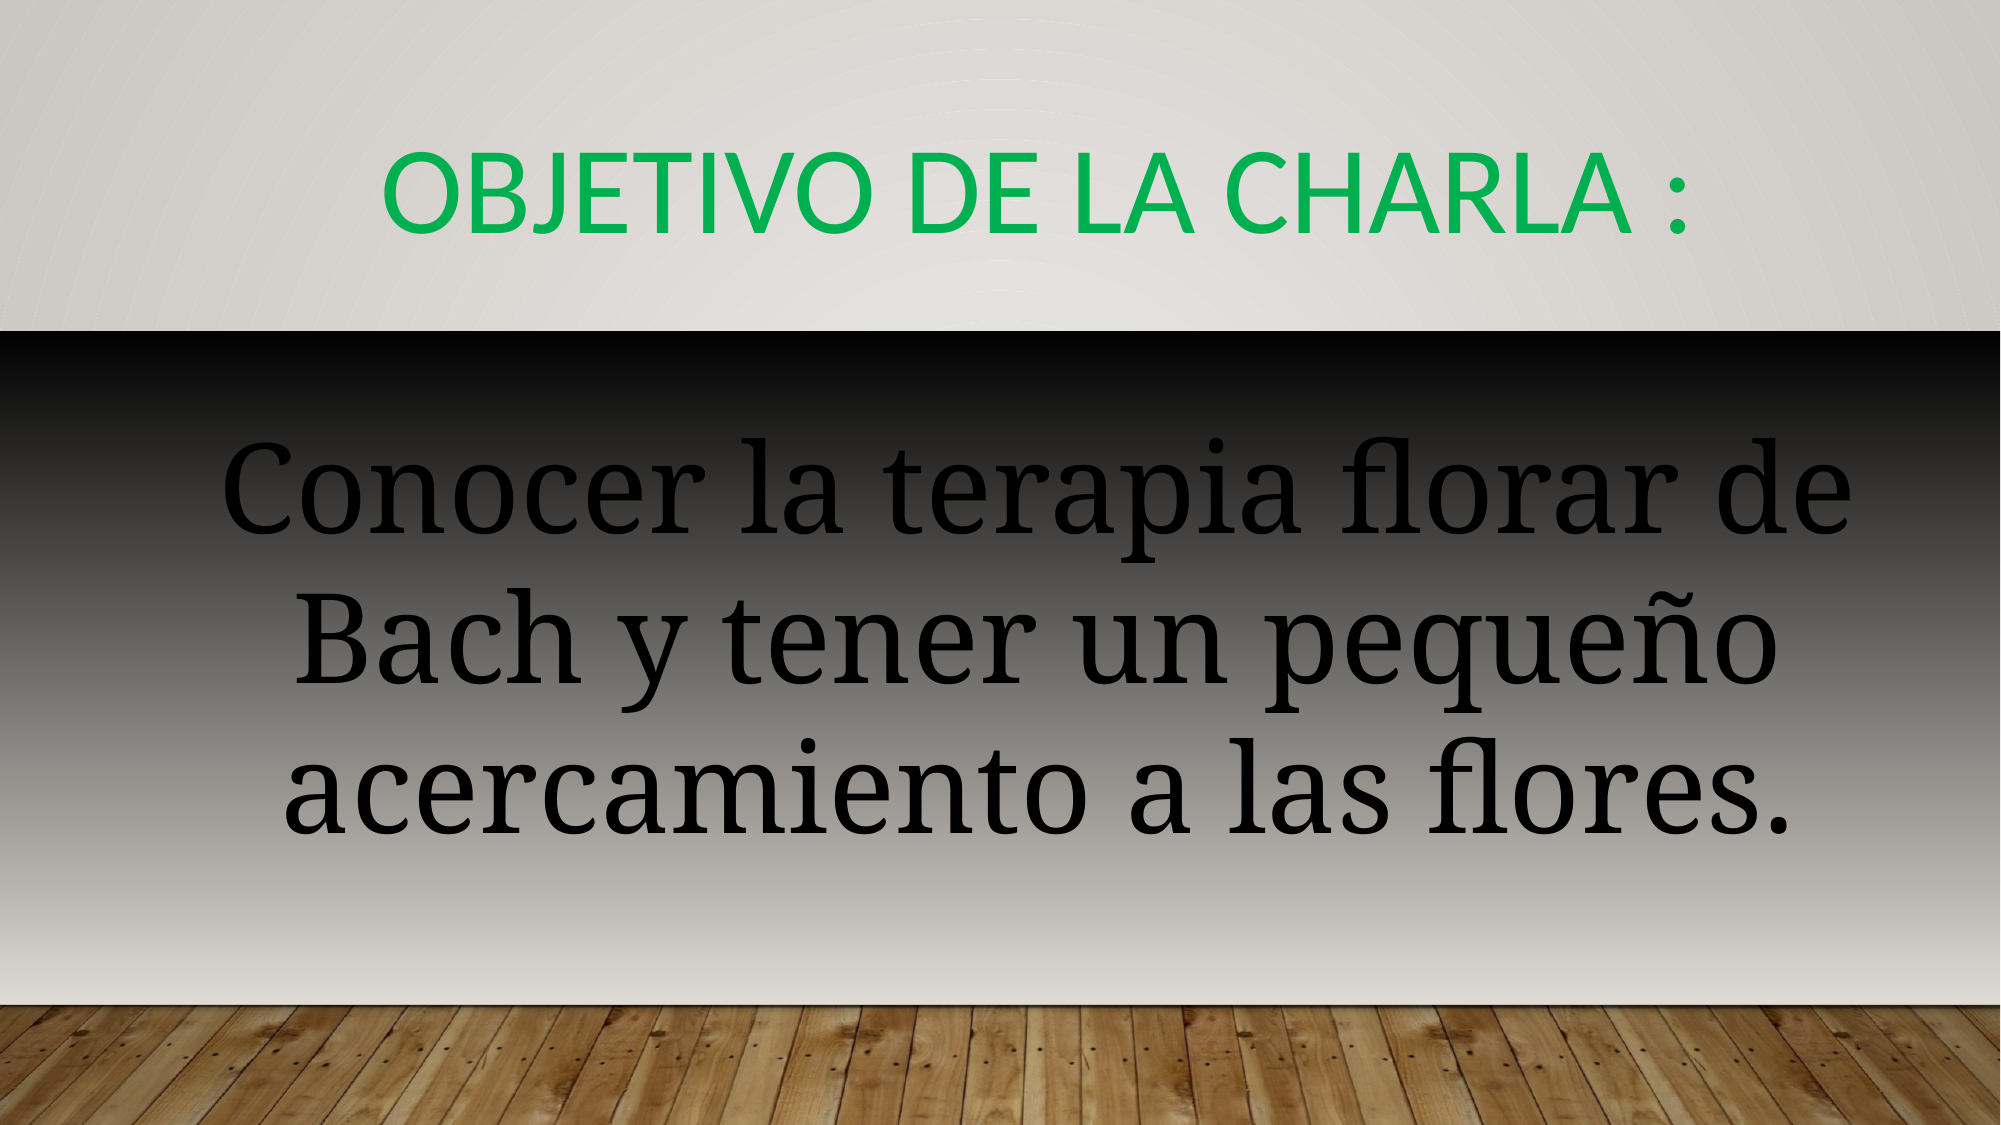

OBJETIVO DE LA CHARLA :
Conocer la terapia florar de Bach y tener un pequeño acercamiento a las flores.